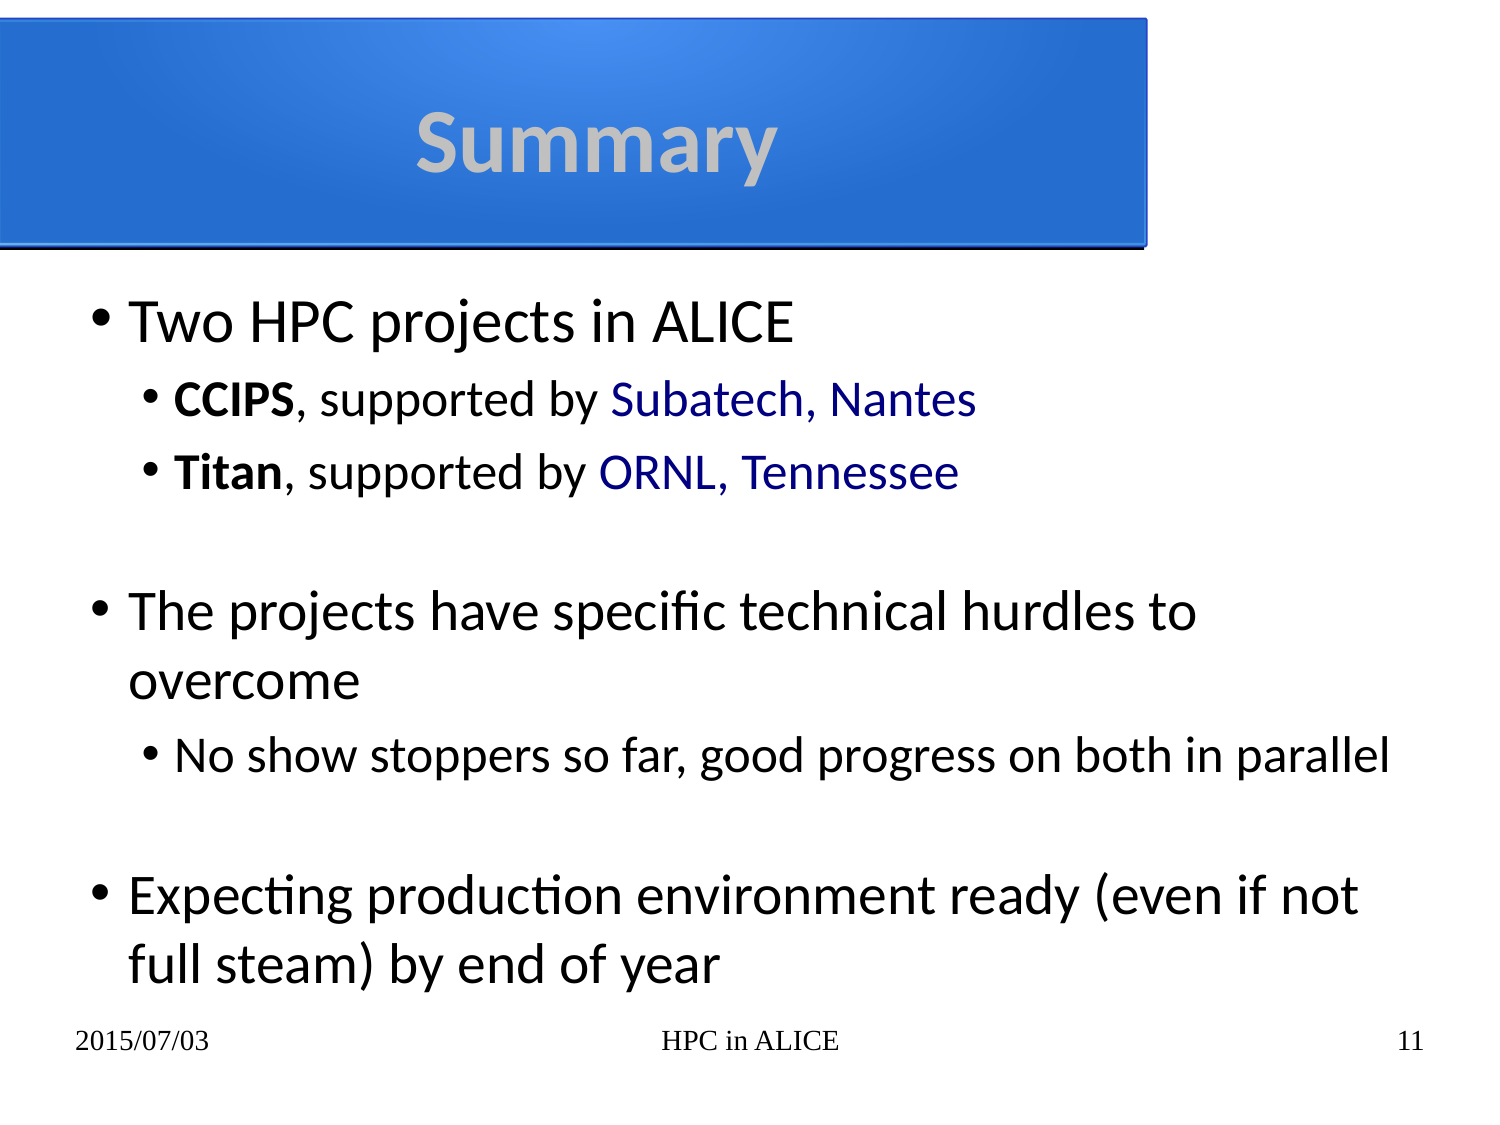

# Summary
Two HPC projects in ALICE
CCIPS, supported by Subatech, Nantes
Titan, supported by ORNL, Tennessee
The projects have specific technical hurdles to overcome
No show stoppers so far, good progress on both in parallel
Expecting production environment ready (even if not full steam) by end of year
2015/07/03
HPC in ALICE
11